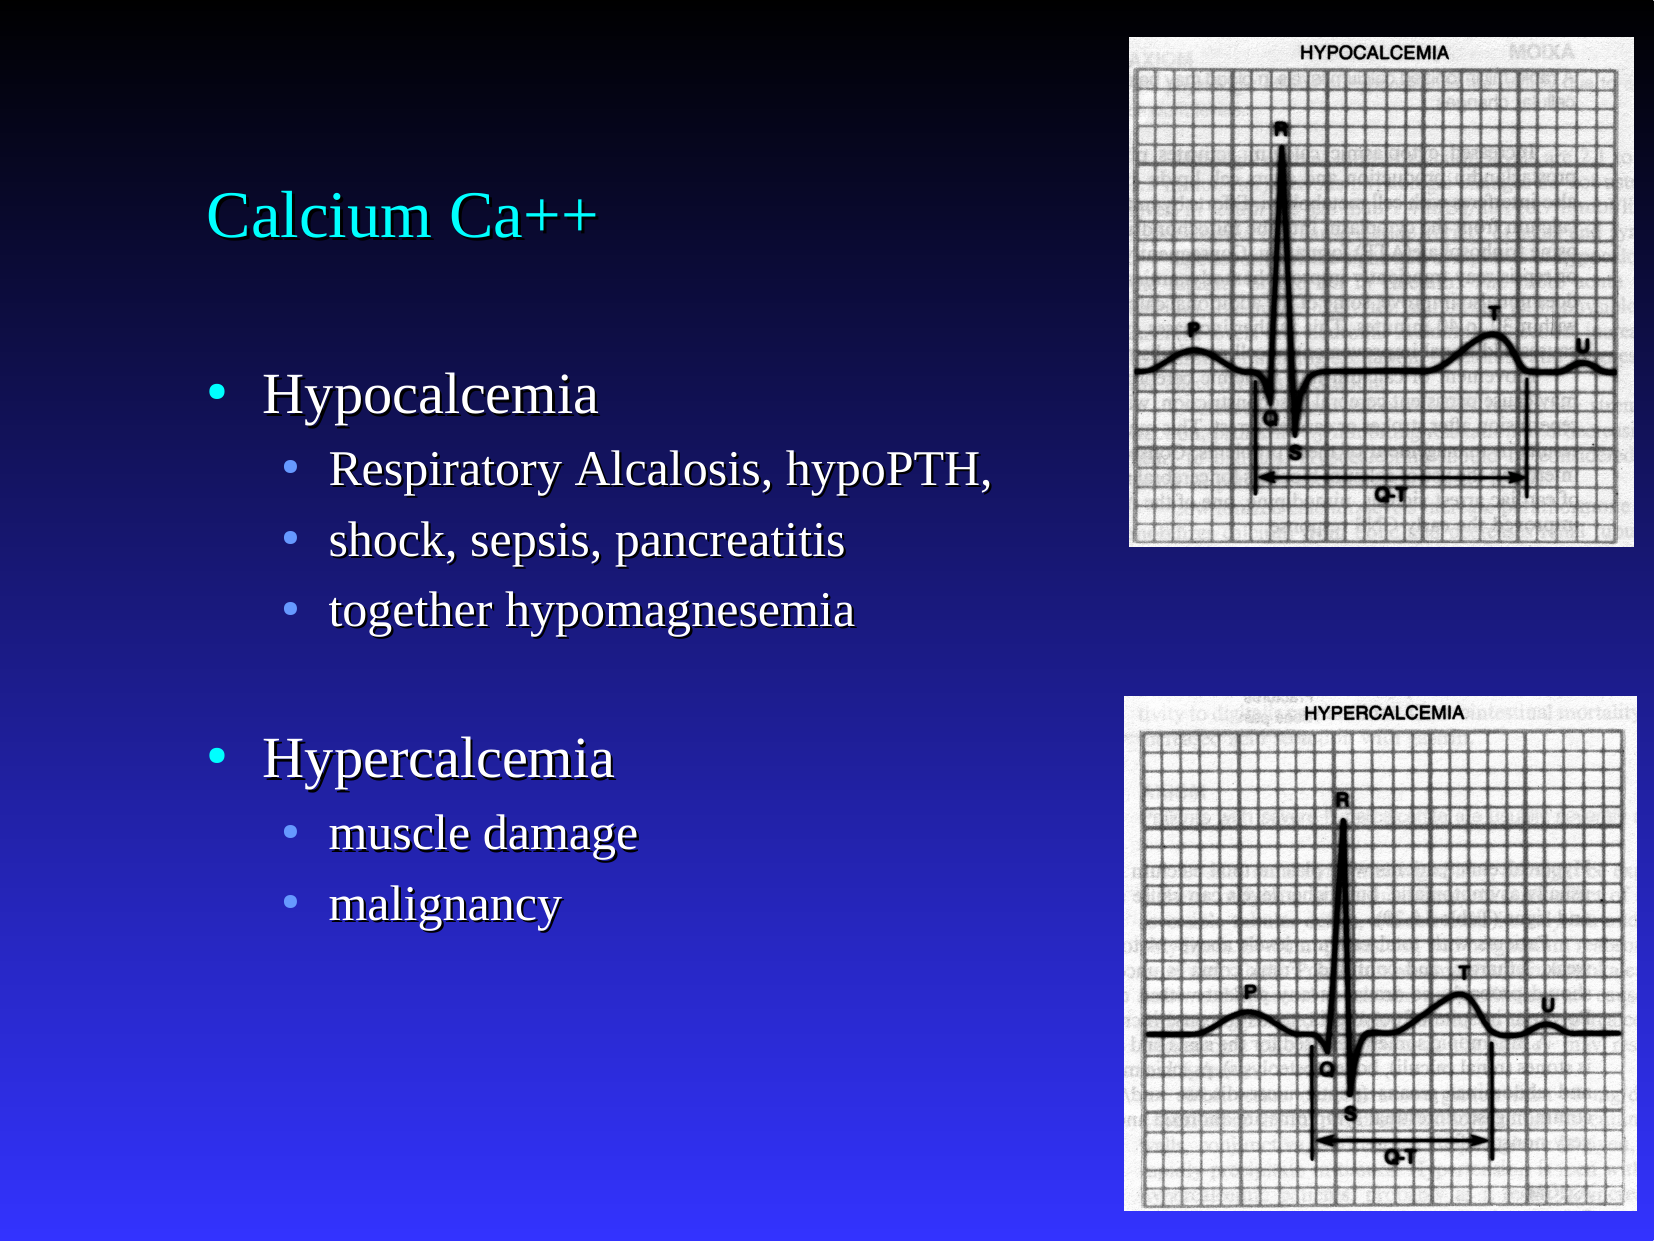

# Calcium Ca++
Hypocalcemia
Respiratory Alcalosis, hypoPTH,
shock, sepsis, pancreatitis
together hypomagnesemia
Hypercalcemia
muscle damage
malignancy